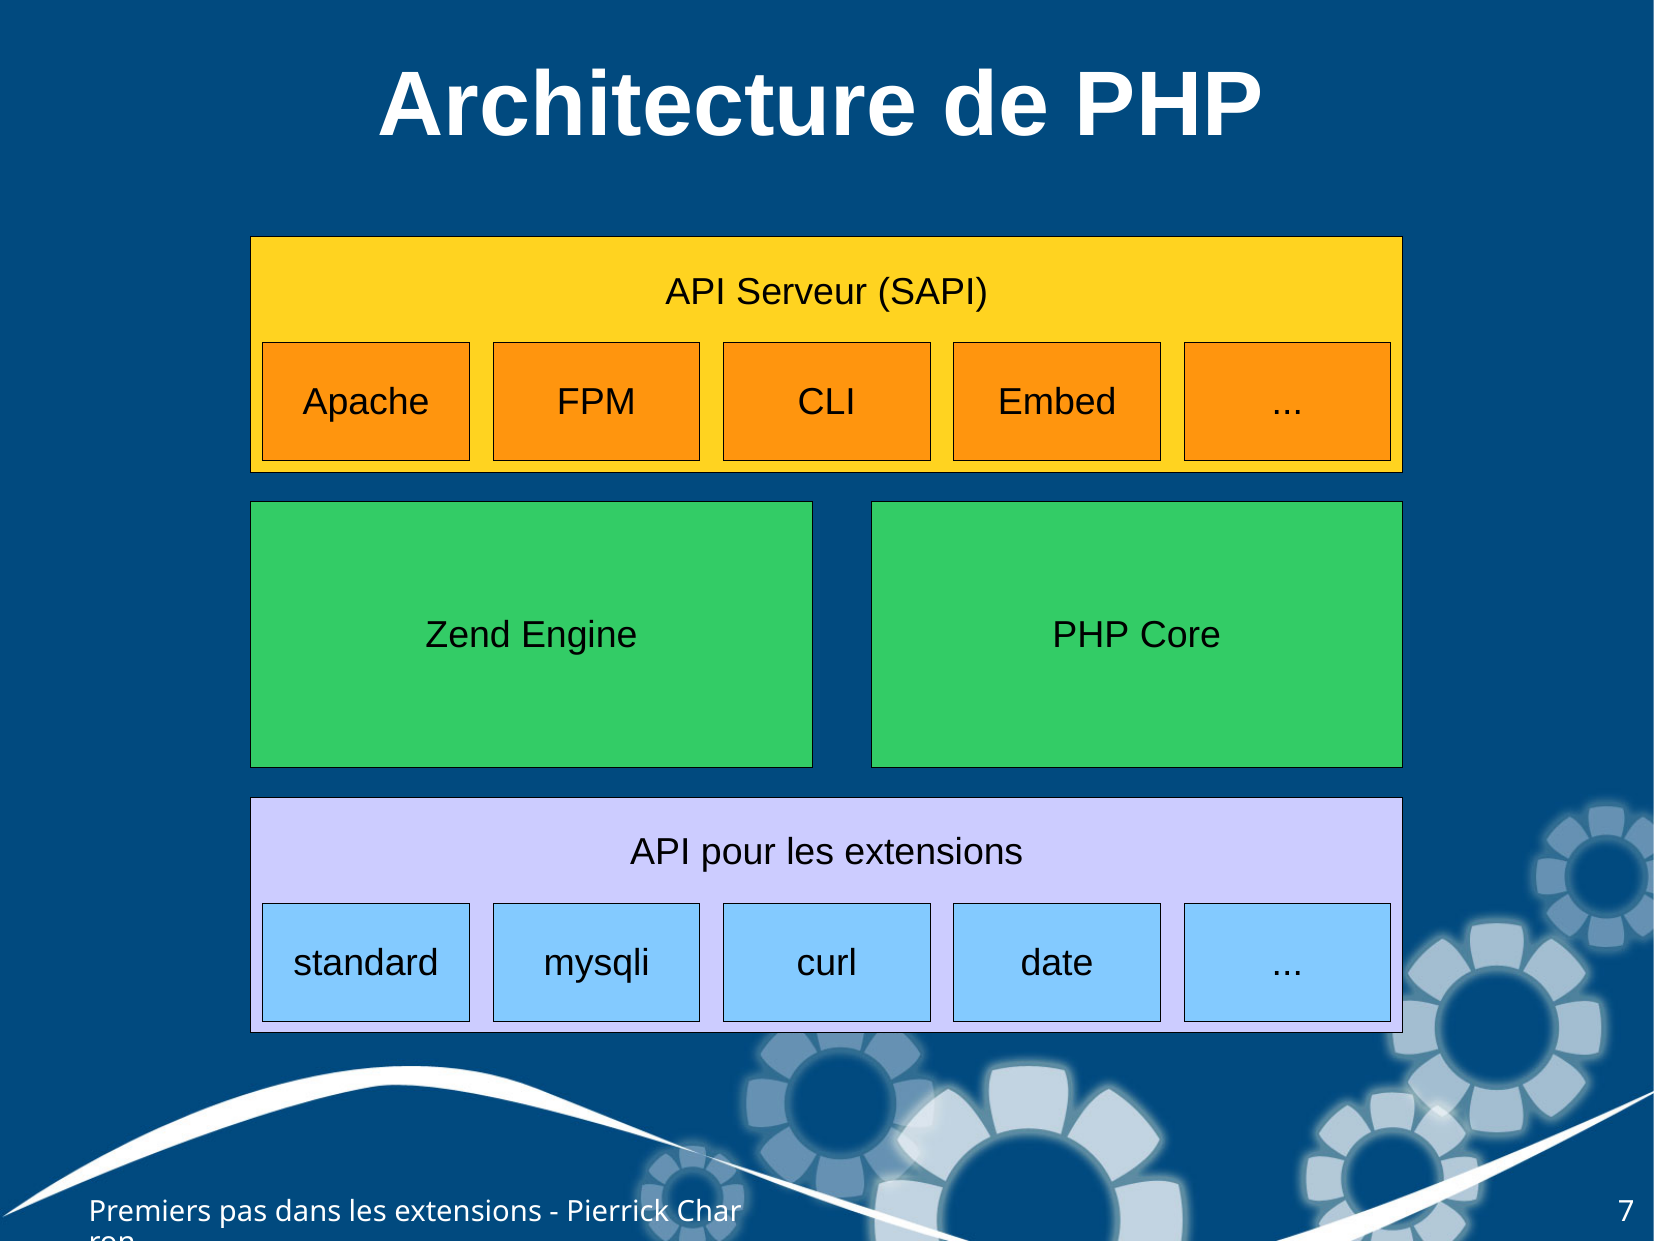

# Architecture de PHP
API Serveur (SAPI)
Apache
FPM
CLI
Embed
...
Zend Engine
PHP Core
API pour les extensions
standard
mysqli
curl
date
...
Premiers pas dans les extensions - Pierrick Charron
7